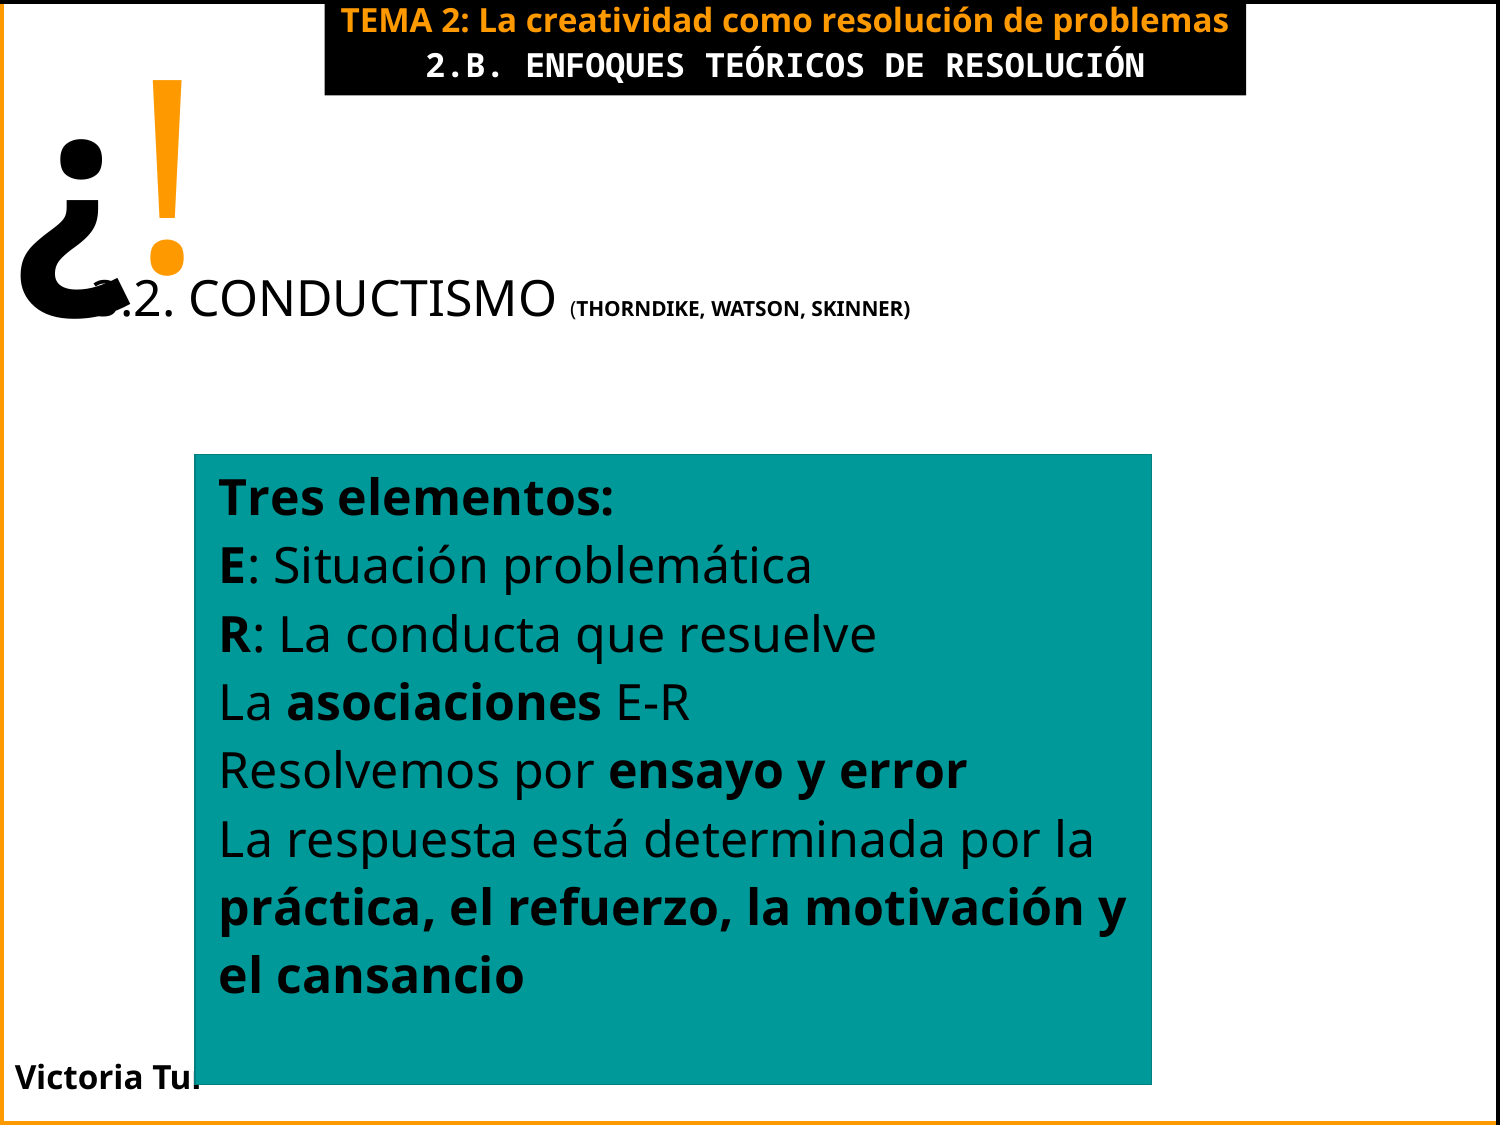

# 3.2. CONDUCTISMO (THORNDIKE, WATSON, SKINNER)
Tres elementos:
E: Situación problemática
R: La conducta que resuelve
La asociaciones E-R
Resolvemos por ensayo y error
La respuesta está determinada por la práctica, el refuerzo, la motivación y el cansancio